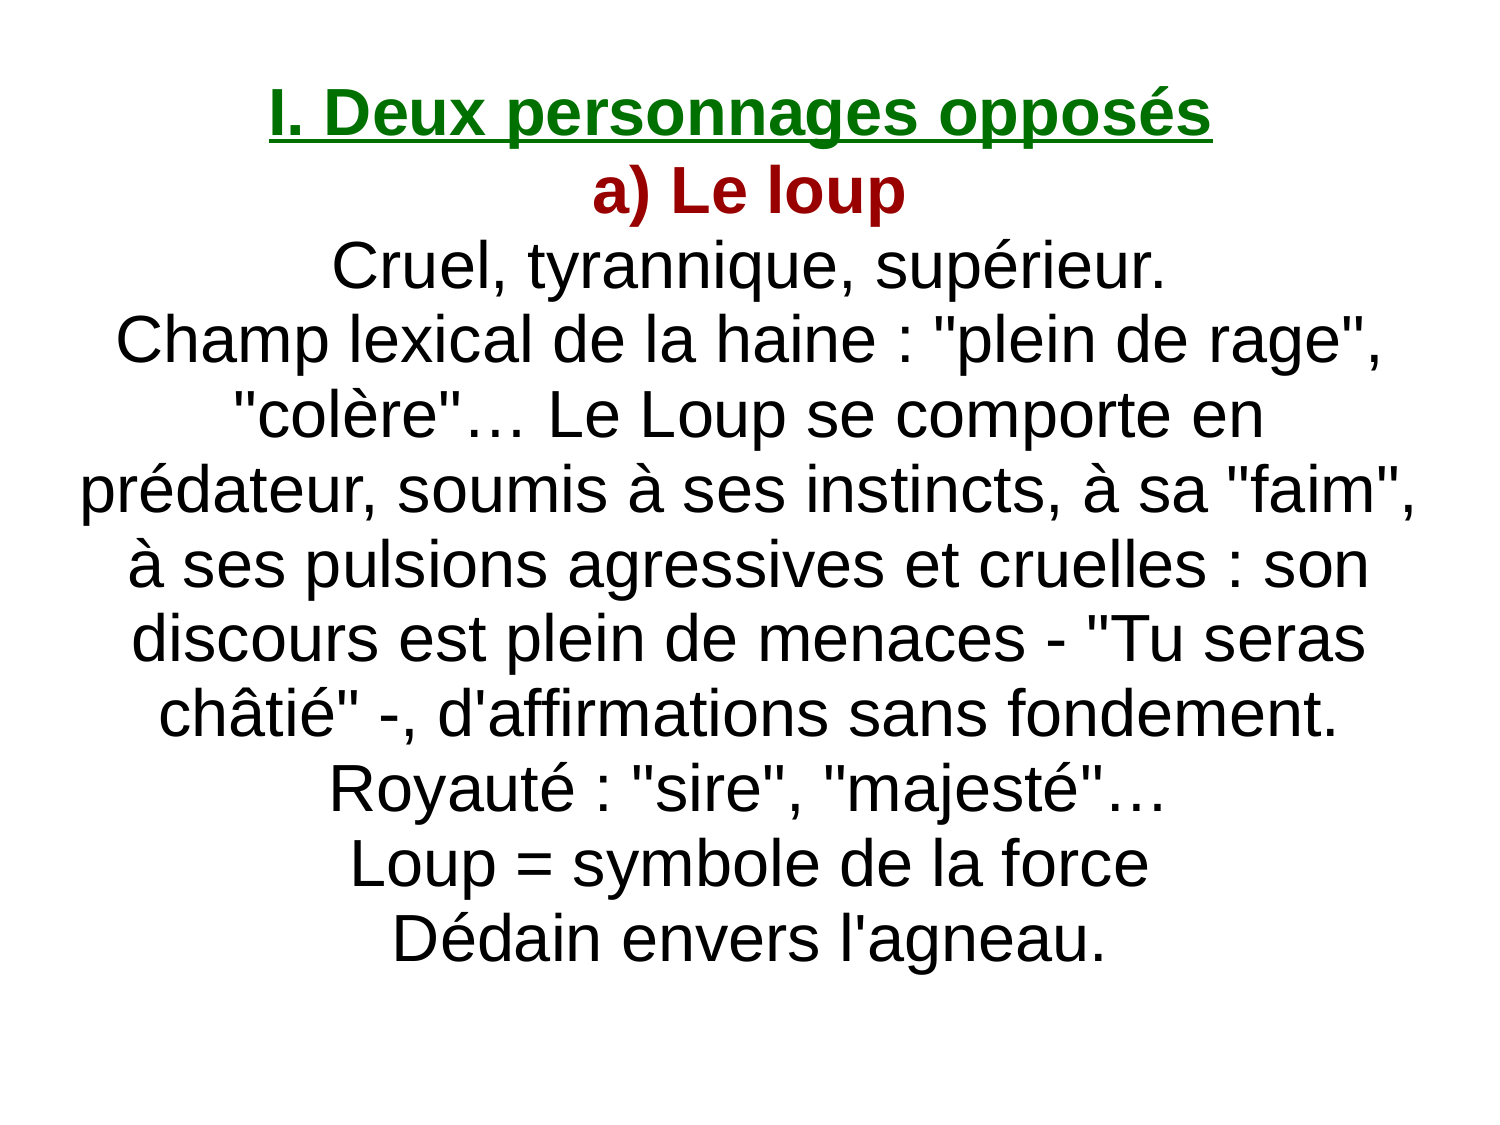

# I. Deux personnages opposés
a) Le loup
Cruel, tyrannique, supérieur.
Champ lexical de la haine : "plein de rage", "colère"… Le Loup se comporte en prédateur, soumis à ses instincts, à sa "faim", à ses pulsions agressives et cruelles : son discours est plein de menaces - "Tu seras châtié" -, d'affirmations sans fondement.
Royauté : "sire", "majesté"…
Loup = symbole de la force
Dédain envers l'agneau.